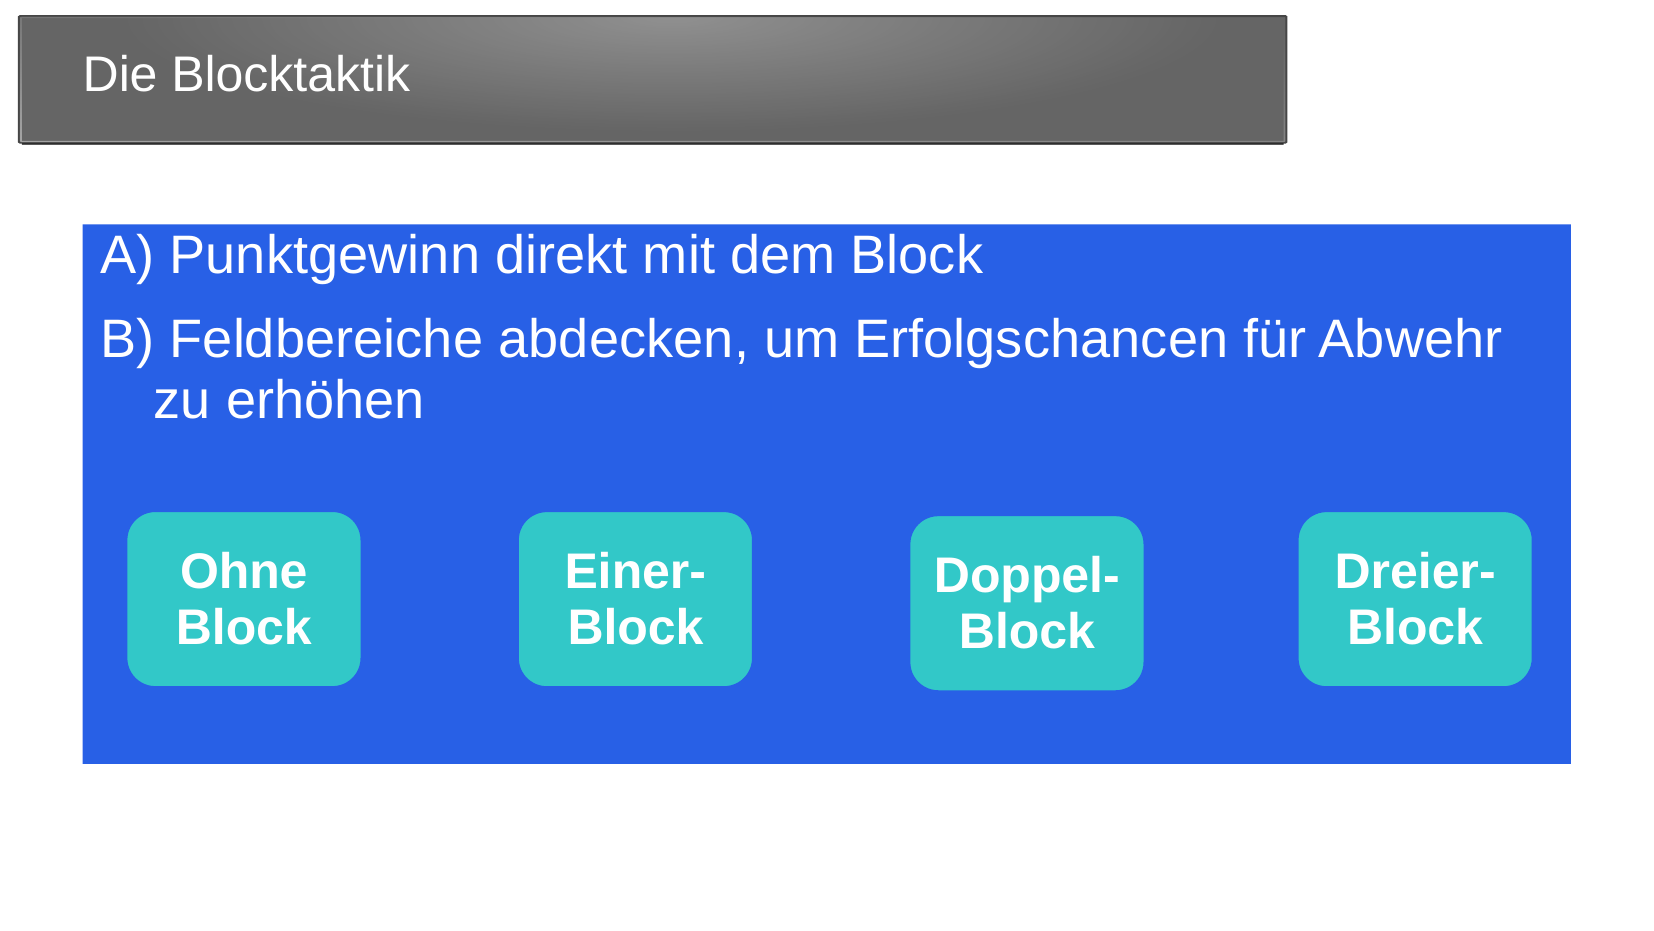

# Die Blocktaktik
 Punktgewinn direkt mit dem Block
 Feldbereiche abdecken, um Erfolgschancen für Abwehr zu erhöhen
Ohne
Block
Einer-
Block
Dreier-
Block
Doppel-
Block